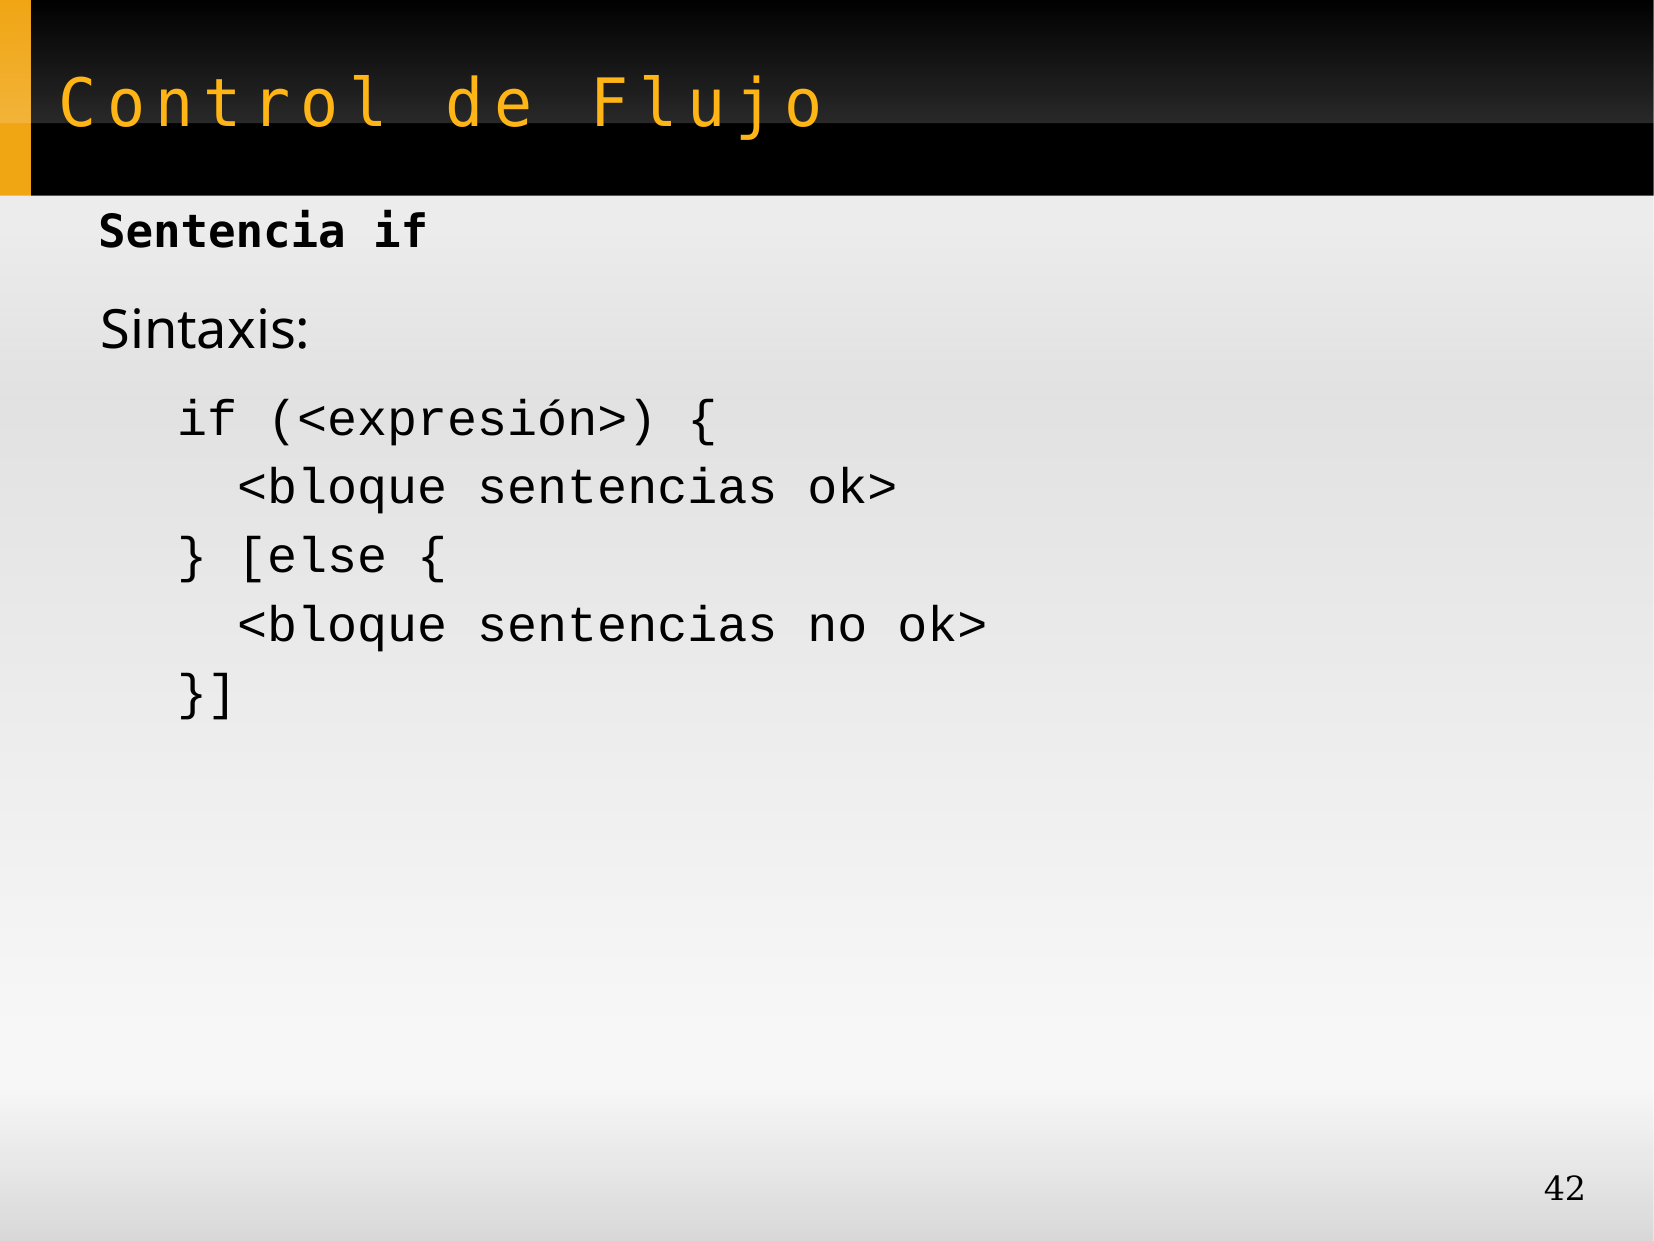

# Control de Flujo
Sentencia if
Sintaxis:
if (<expresión>) {
 <bloque sentencias ok>
} [else {
 <bloque sentencias no ok>
}]
42